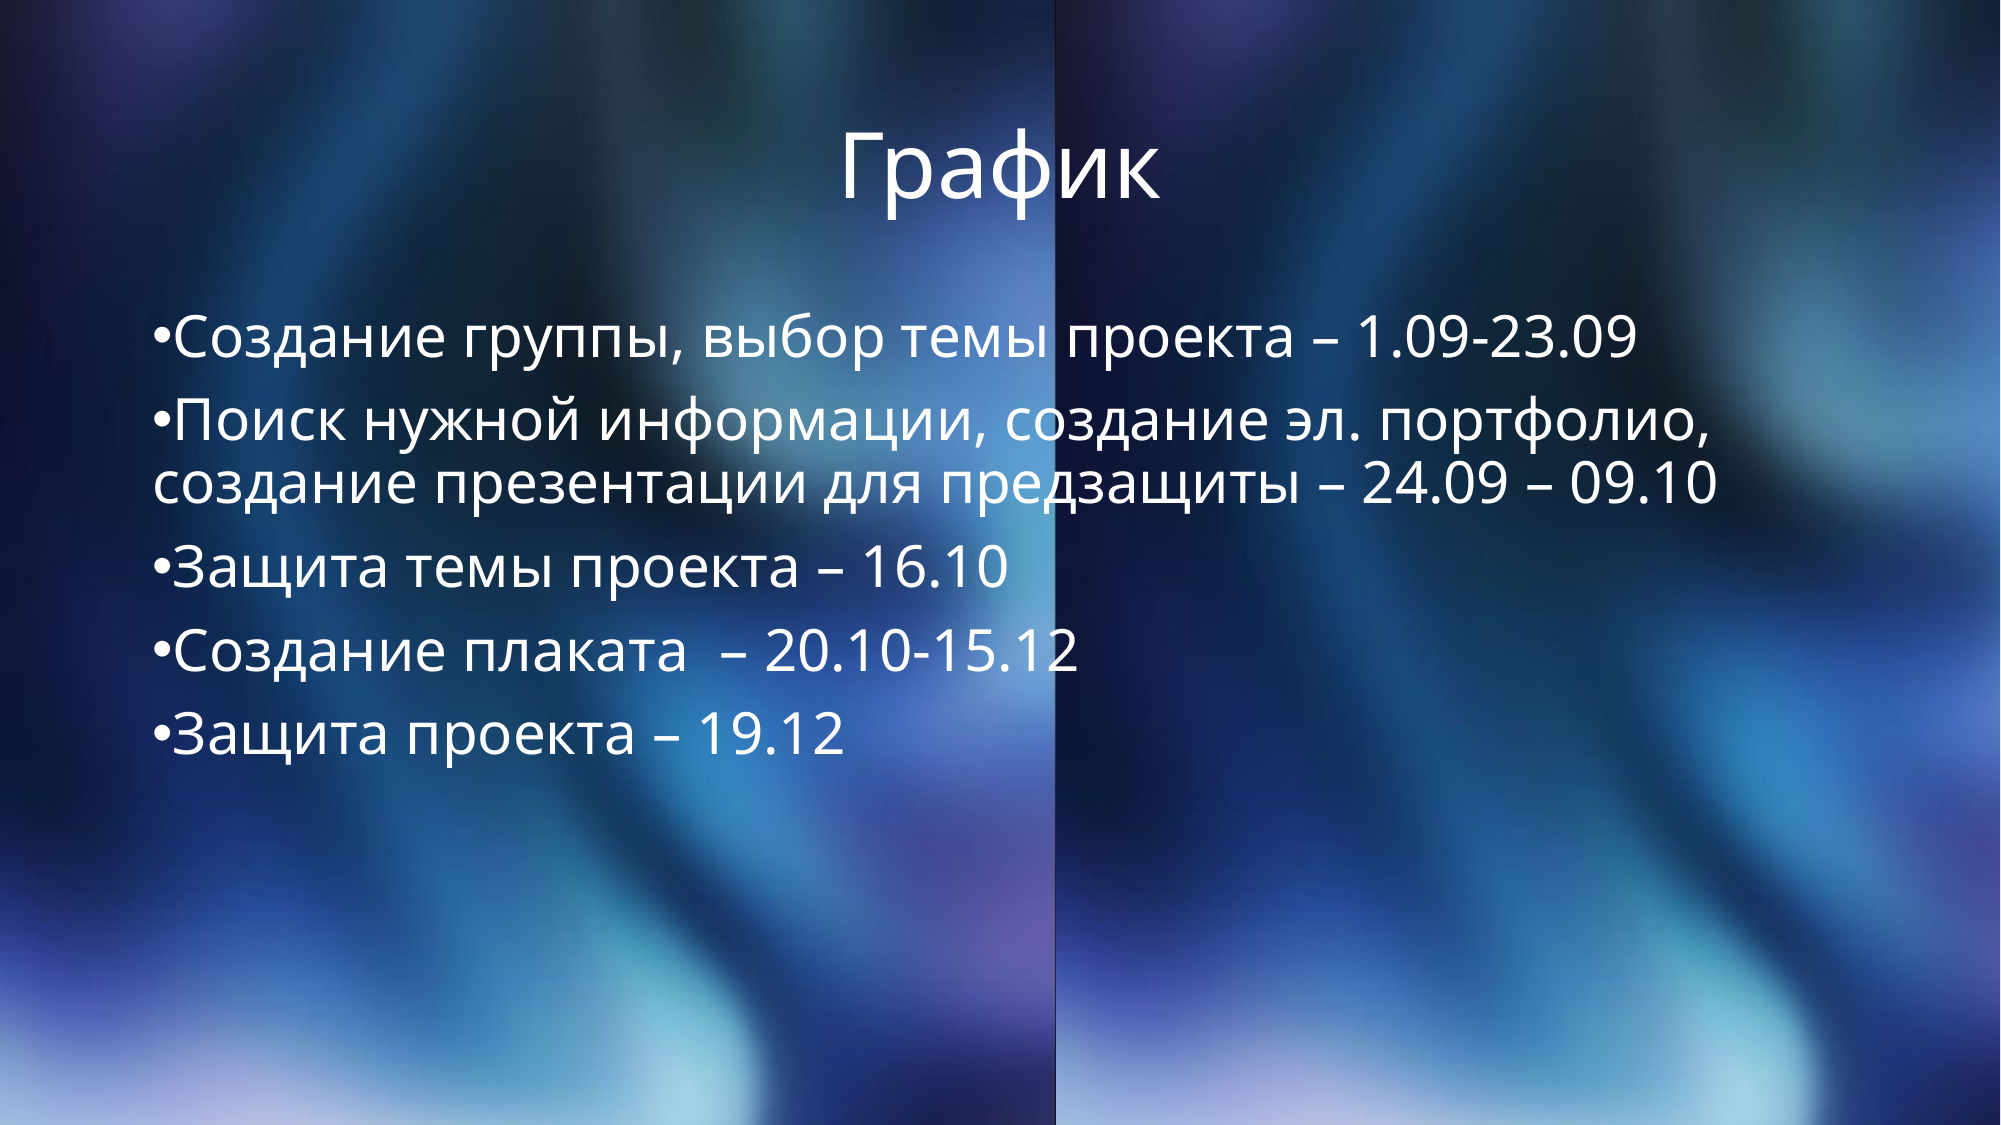

# График
Создание группы, выбор темы проекта – 1.09-23.09
Поиск нужной информации, создание эл. портфолио, создание презентации для предзащиты – 24.09 – 09.10
Защита темы проекта – 16.10
Создание плаката – 20.10-15.12
Защита проекта – 19.12